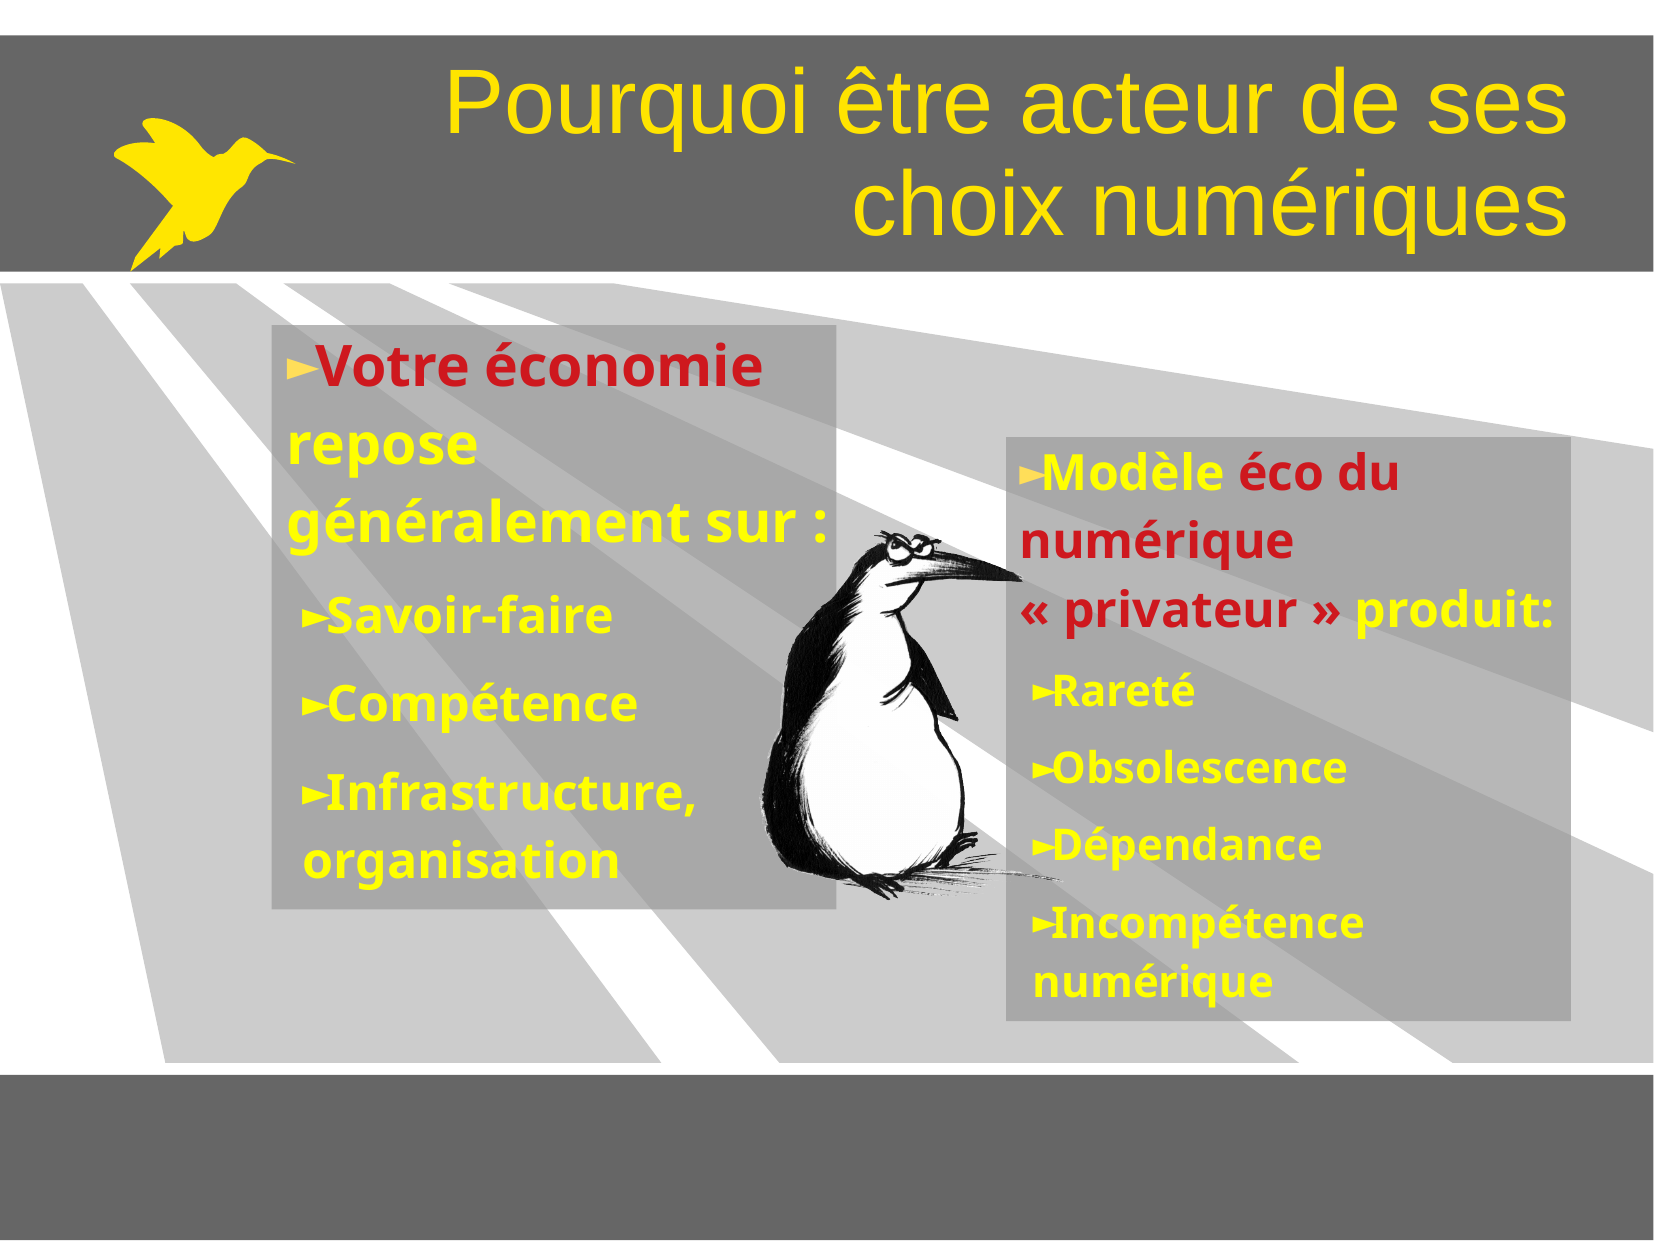

# Pourquoi être acteur de ses choix numériques
Votre économie repose généralement sur :
Savoir-faire
Compétence
Infrastructure, organisation
Modèle éco du numérique « privateur » produit:
Rareté
Obsolescence
Dépendance
Incompétence numérique